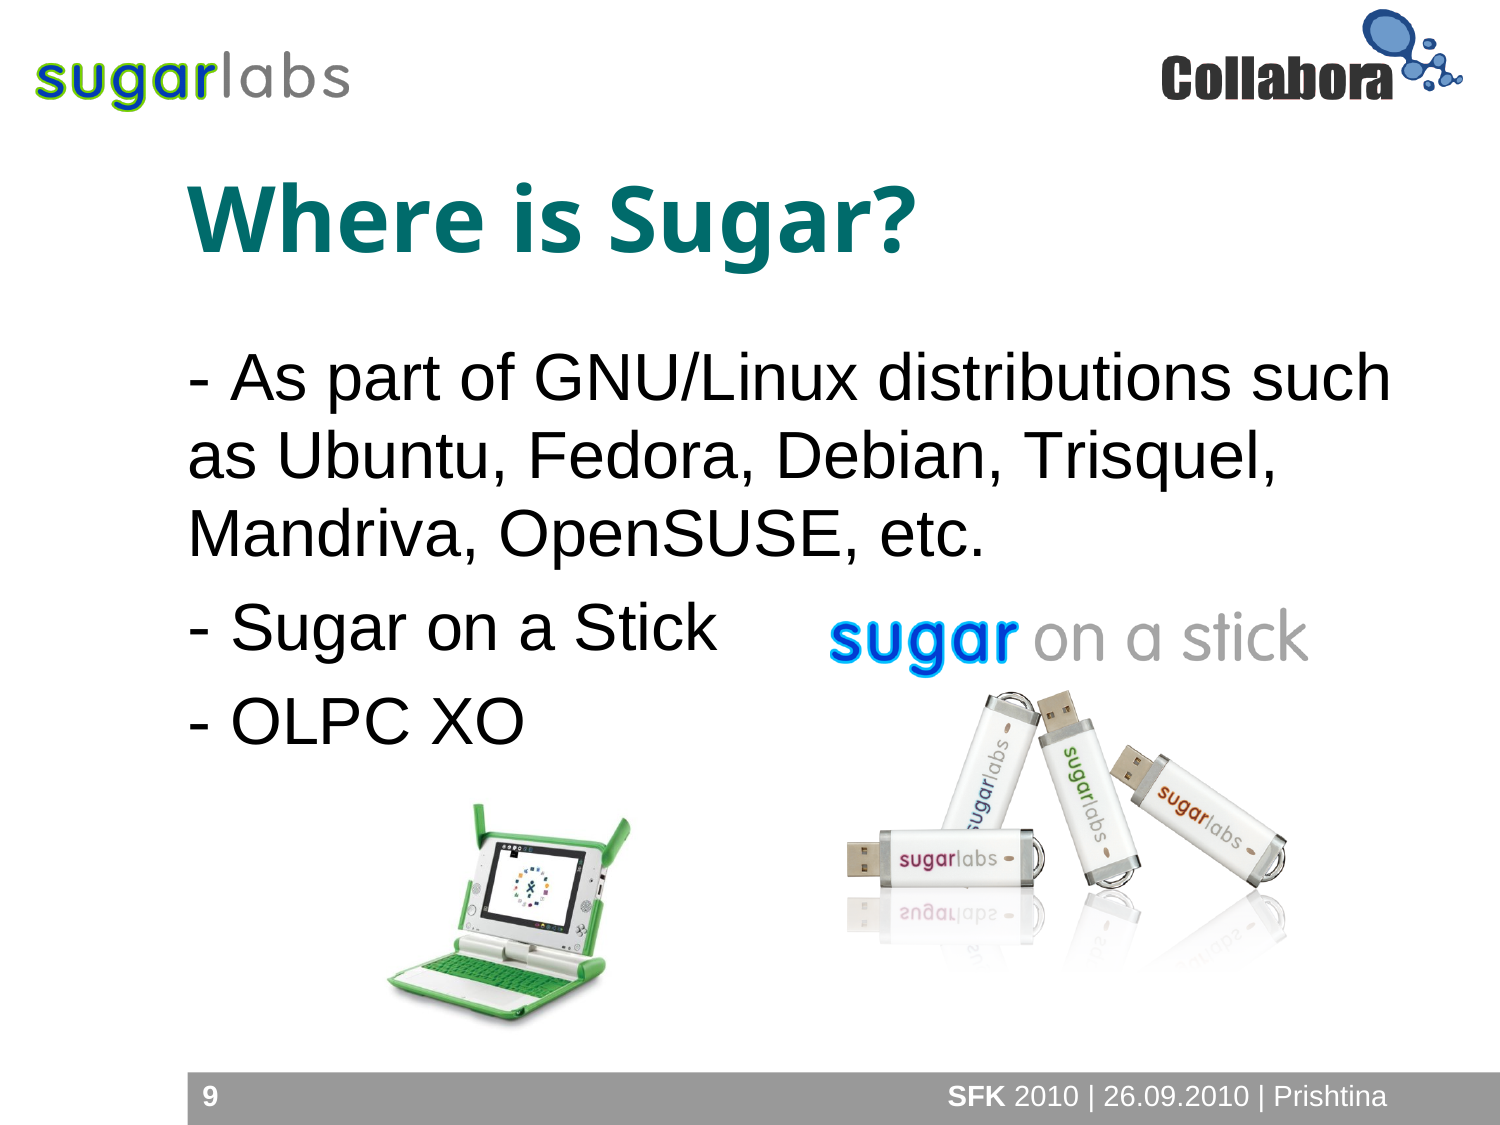

# Where is Sugar?
 As part of GNU/Linux distributions such as Ubuntu, Fedora, Debian, Trisquel, Mandriva, OpenSUSE, etc.
 Sugar on a Stick
 OLPC XO